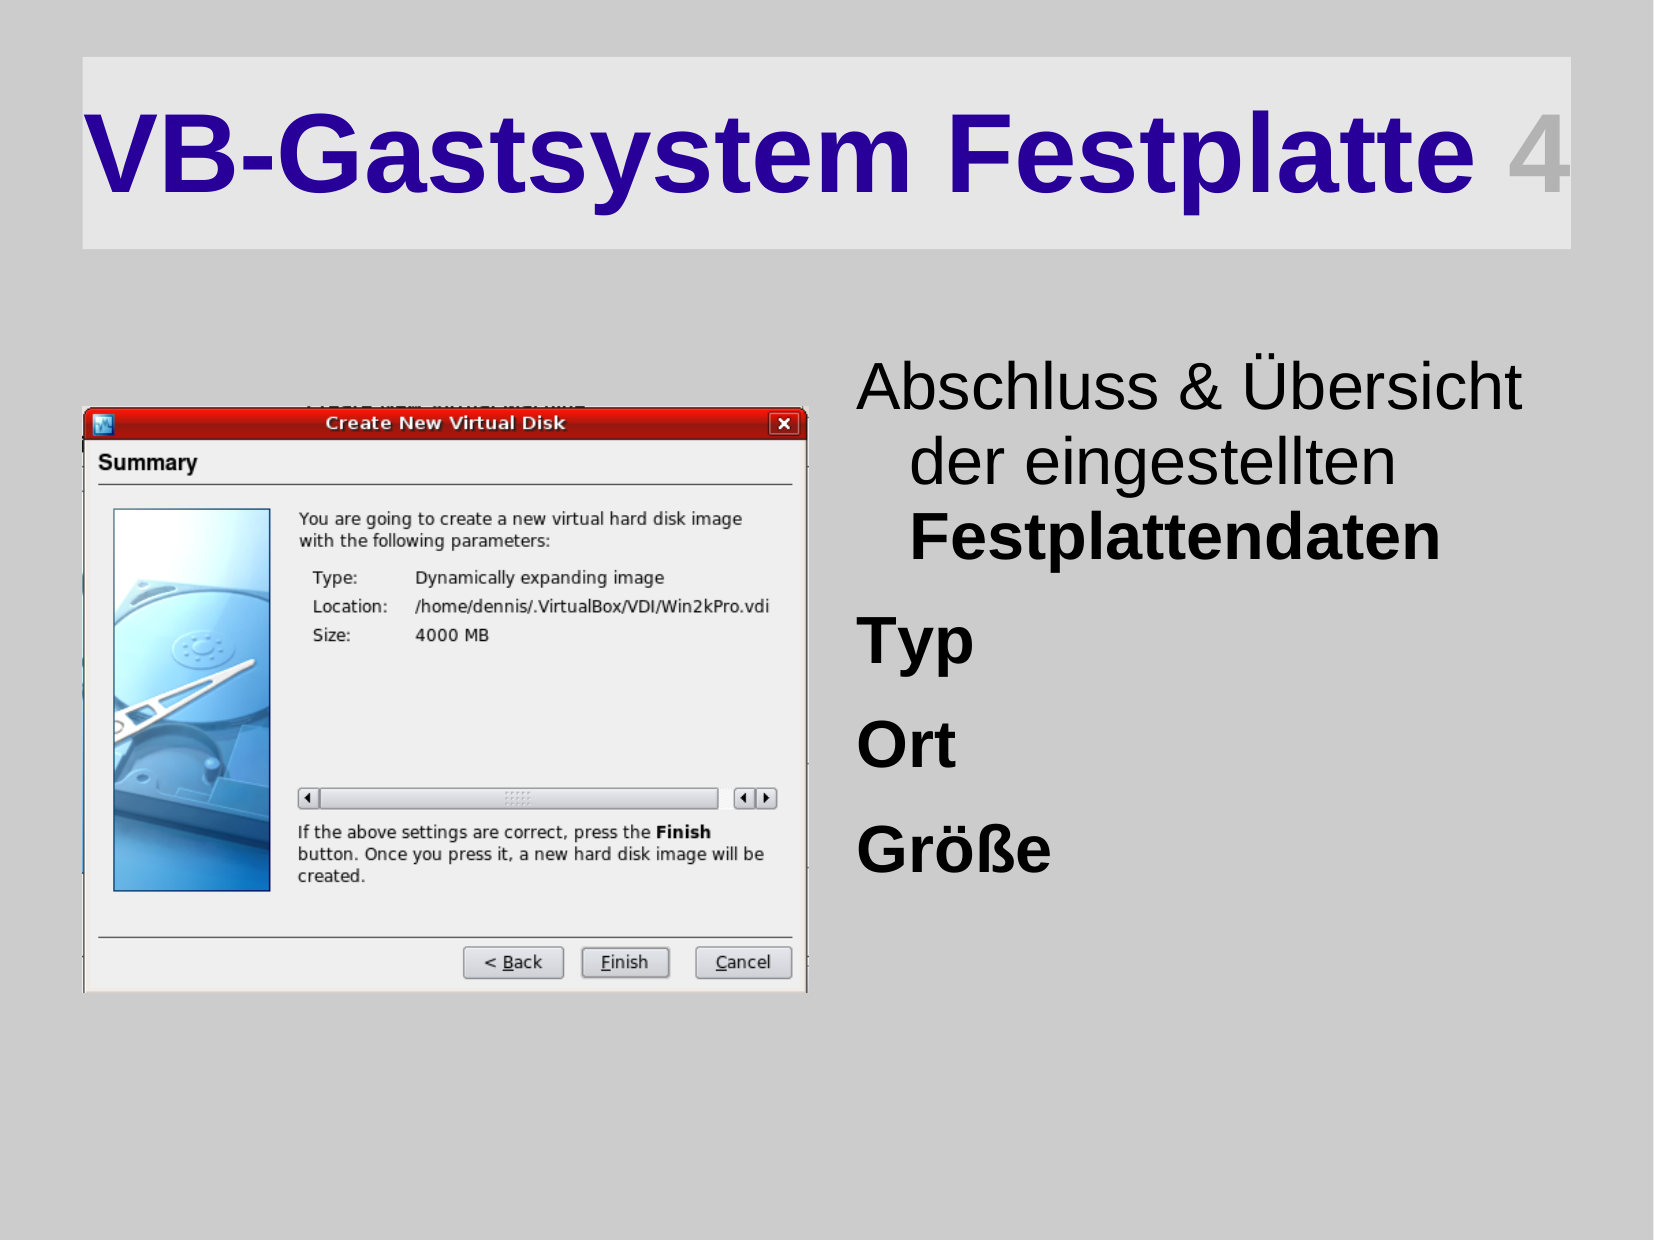

# VB-Gastsystem Festplatte 4
Abschluss & Übersicht der eingestellten Festplattendaten
Typ
Ort
Größe